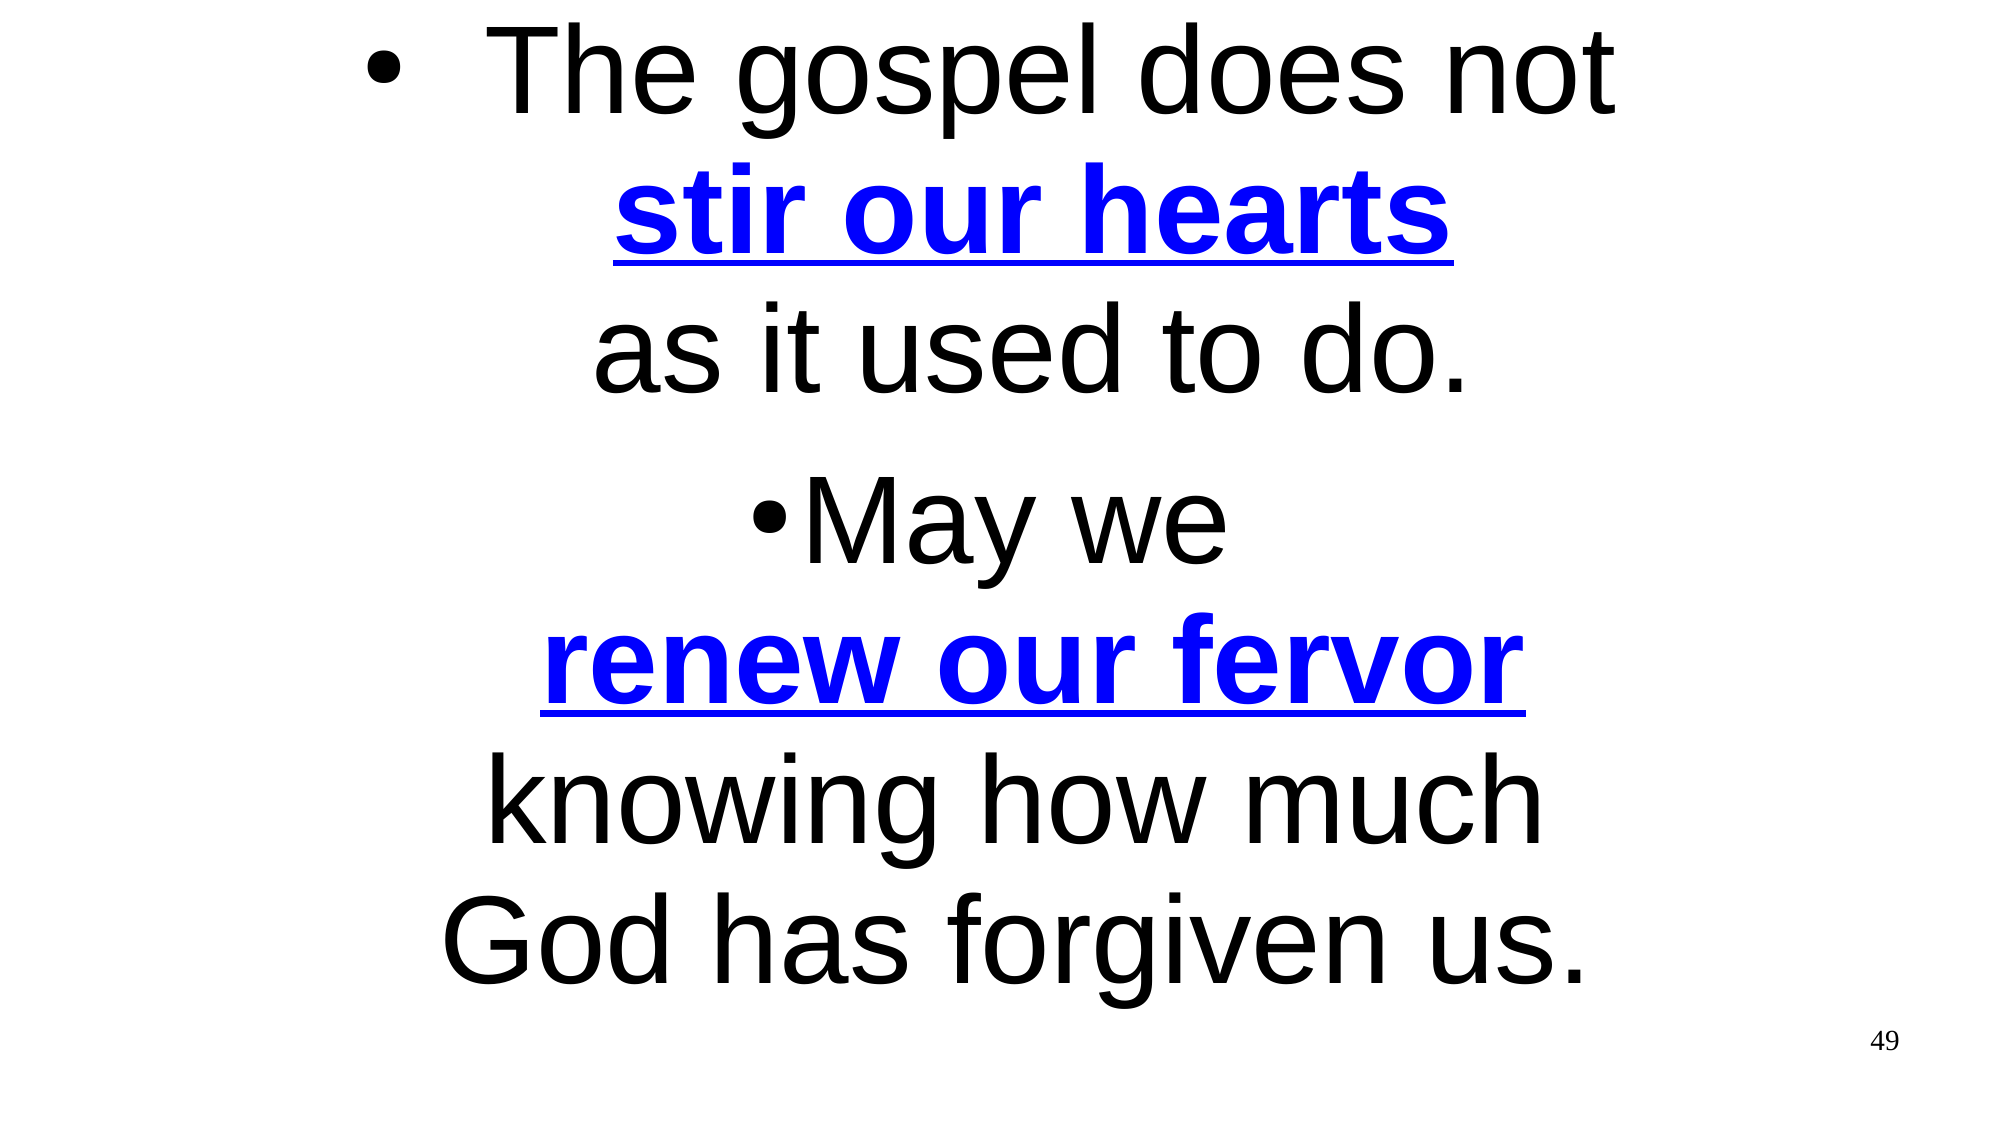

# The gospel does not stir our hearts as it used to do.
May we
renew our fervor
knowing how much
God has forgiven us.
49